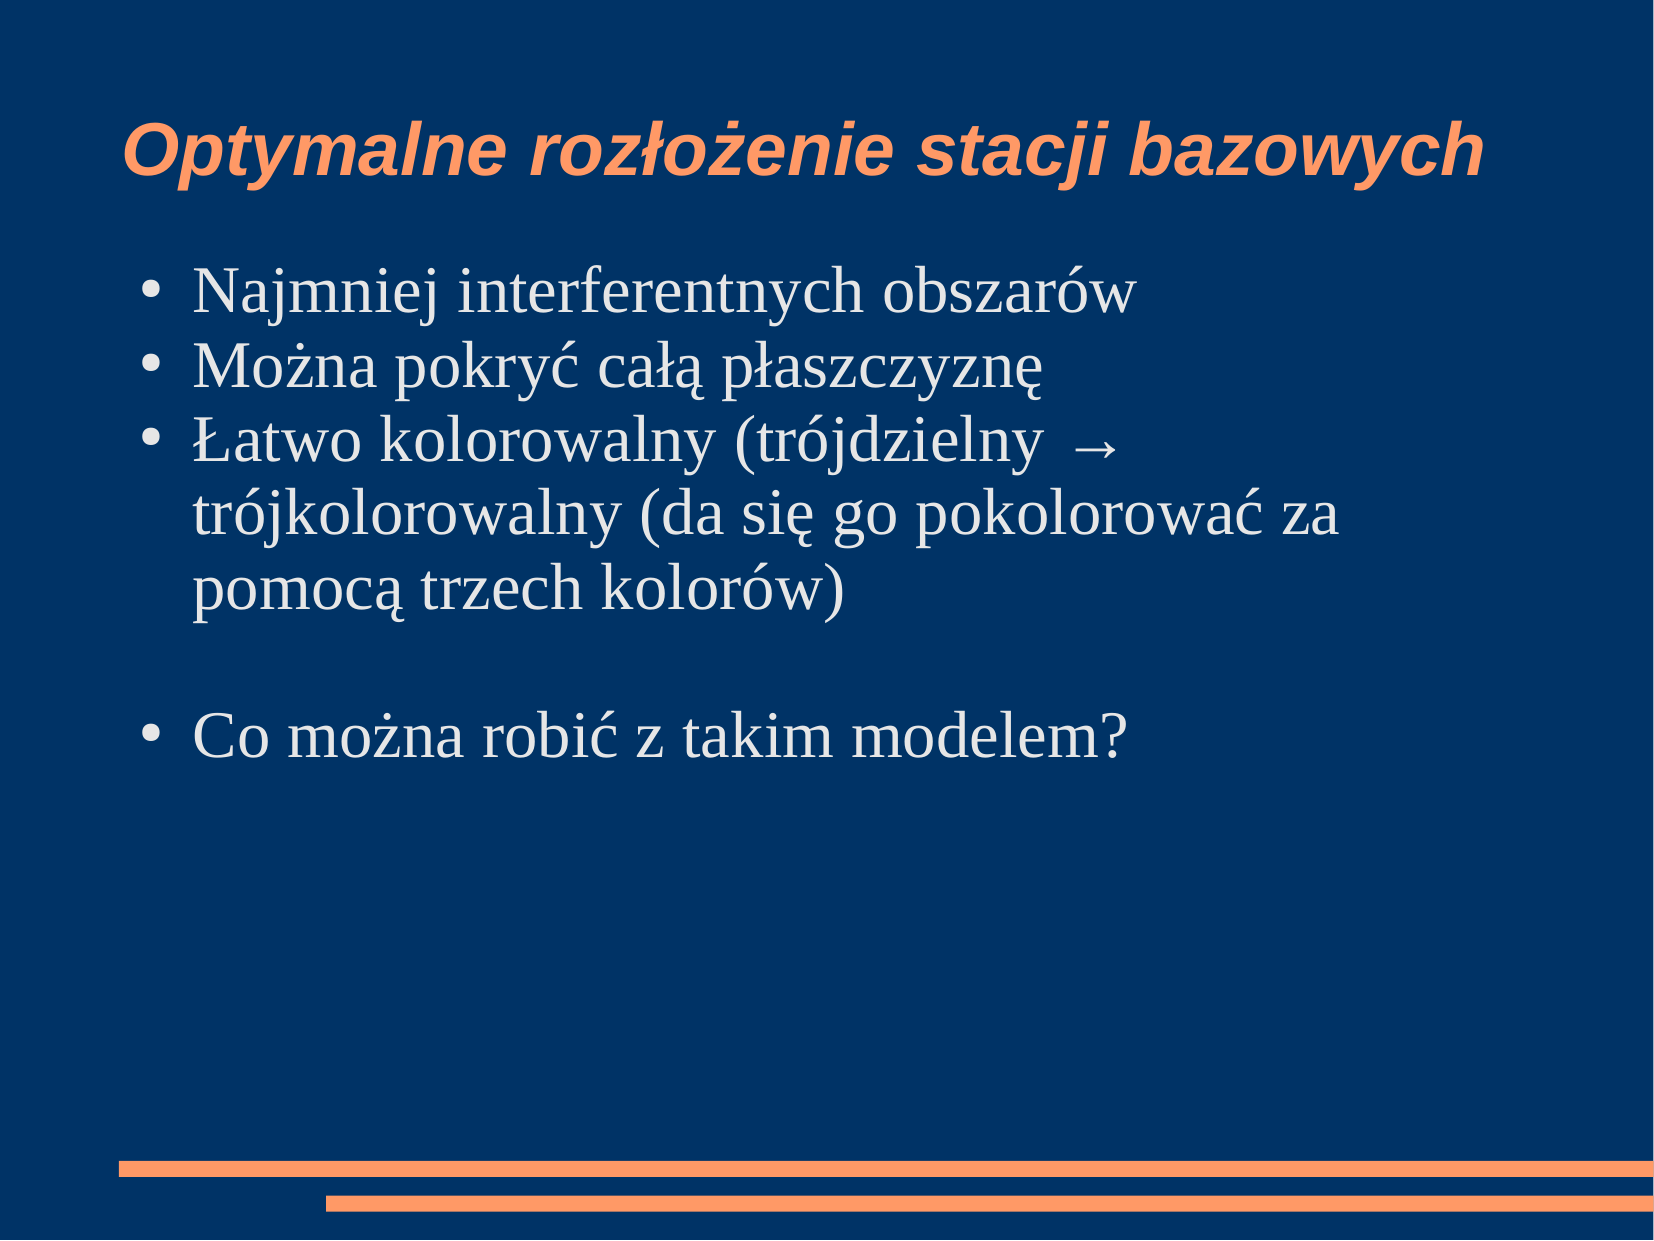

# Optymalne rozłożenie stacji bazowych
Najmniej interferentnych obszarów
Można pokryć całą płaszczyznę
Łatwo kolorowalny (trójdzielny → trójkolorowalny (da się go pokolorować za pomocą trzech kolorów)
Co można robić z takim modelem?